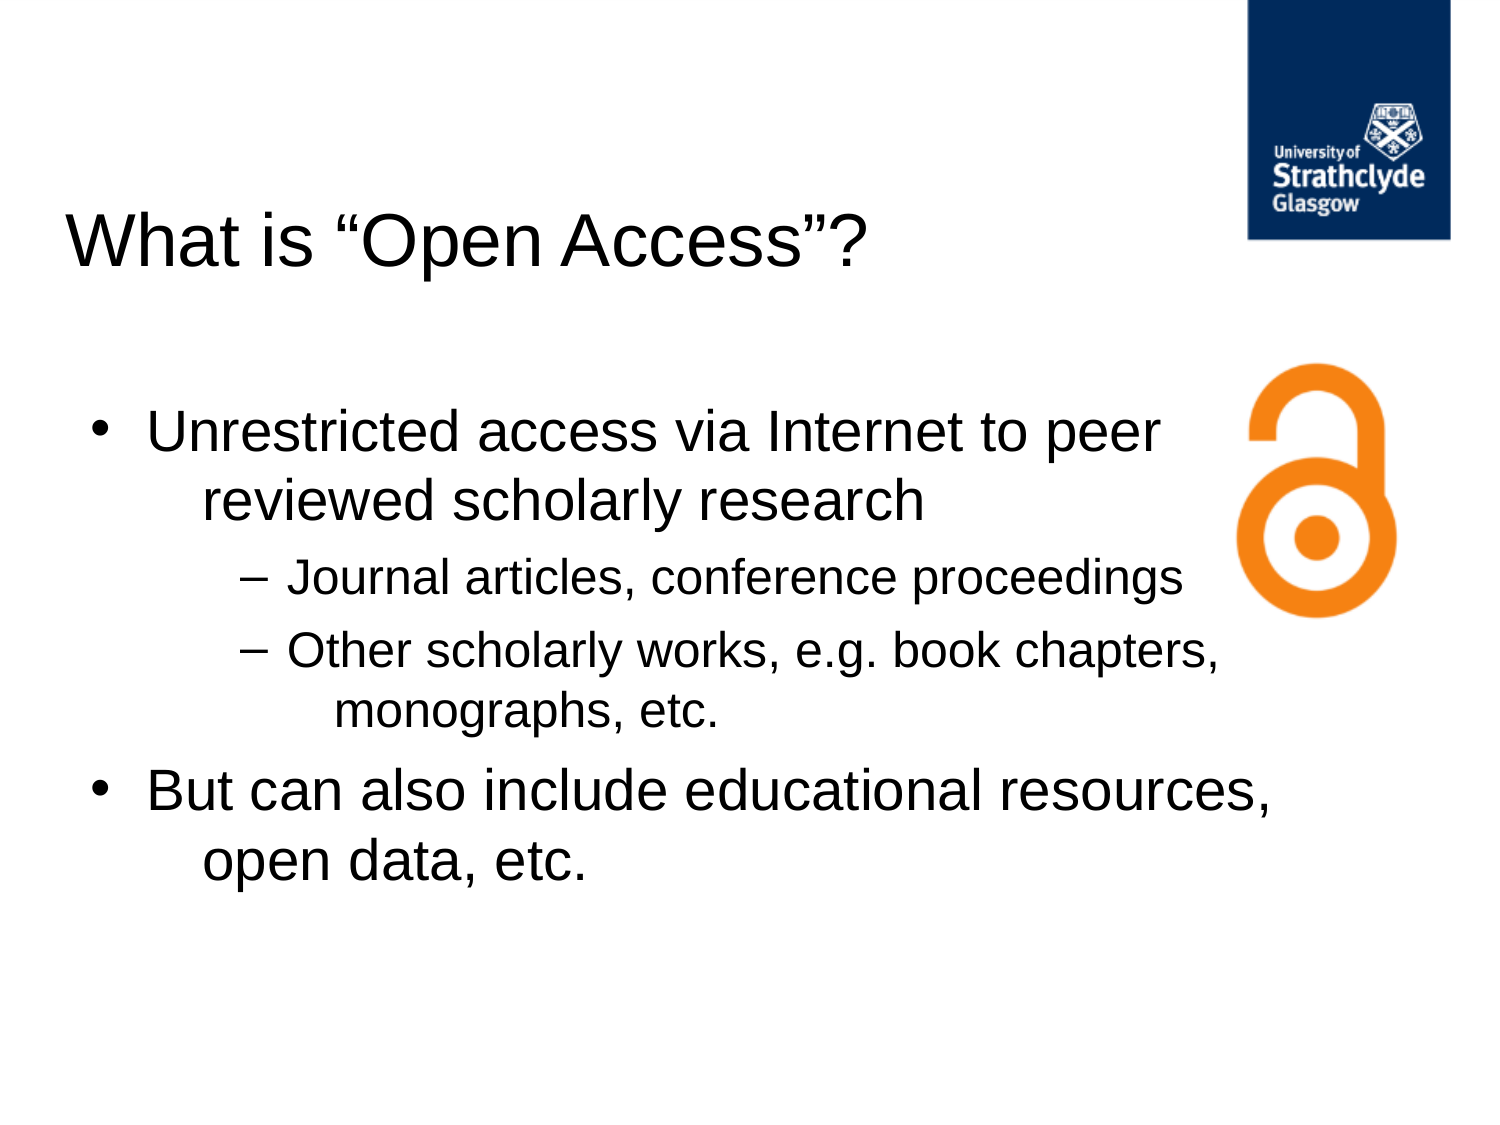

What is “Open Access”?
# Unrestricted access via Internet to peer reviewed scholarly research
Journal articles, conference proceedings
Other scholarly works, e.g. book chapters, monographs, etc.
But can also include educational resources, open data, etc.